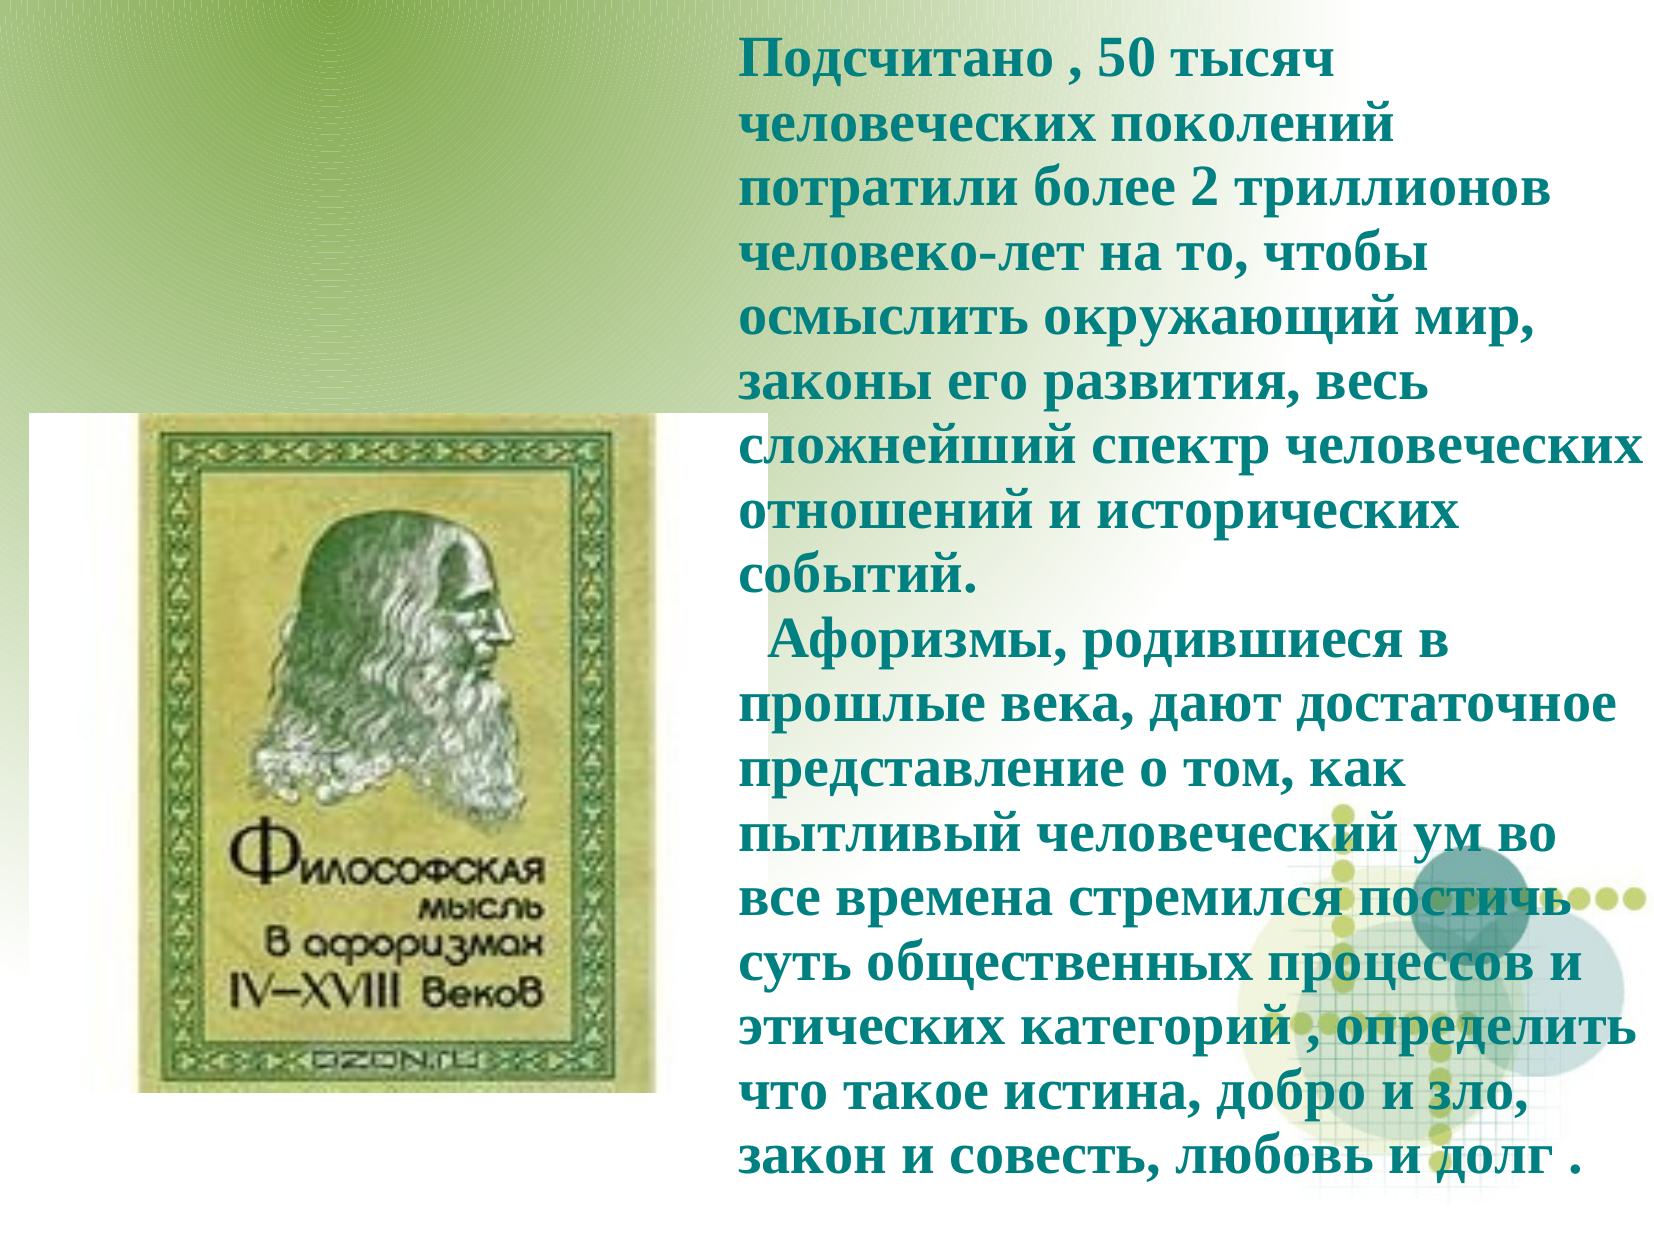

Подсчитано , 50 тысяч человеческих поколений потратили более 2 триллионов человеко-лет на то, чтобы осмыслить окружающий мир, законы его развития, весь сложнейший спектр человеческих отношений и исторических событий.
 Афоризмы, родившиеся в прошлые века, дают достаточное представление о том, как пытливый человеческий ум во все времена стремился постичь суть общественных процессов и этических категорий , определить что такое истина, добро и зло, закон и совесть, любовь и долг .